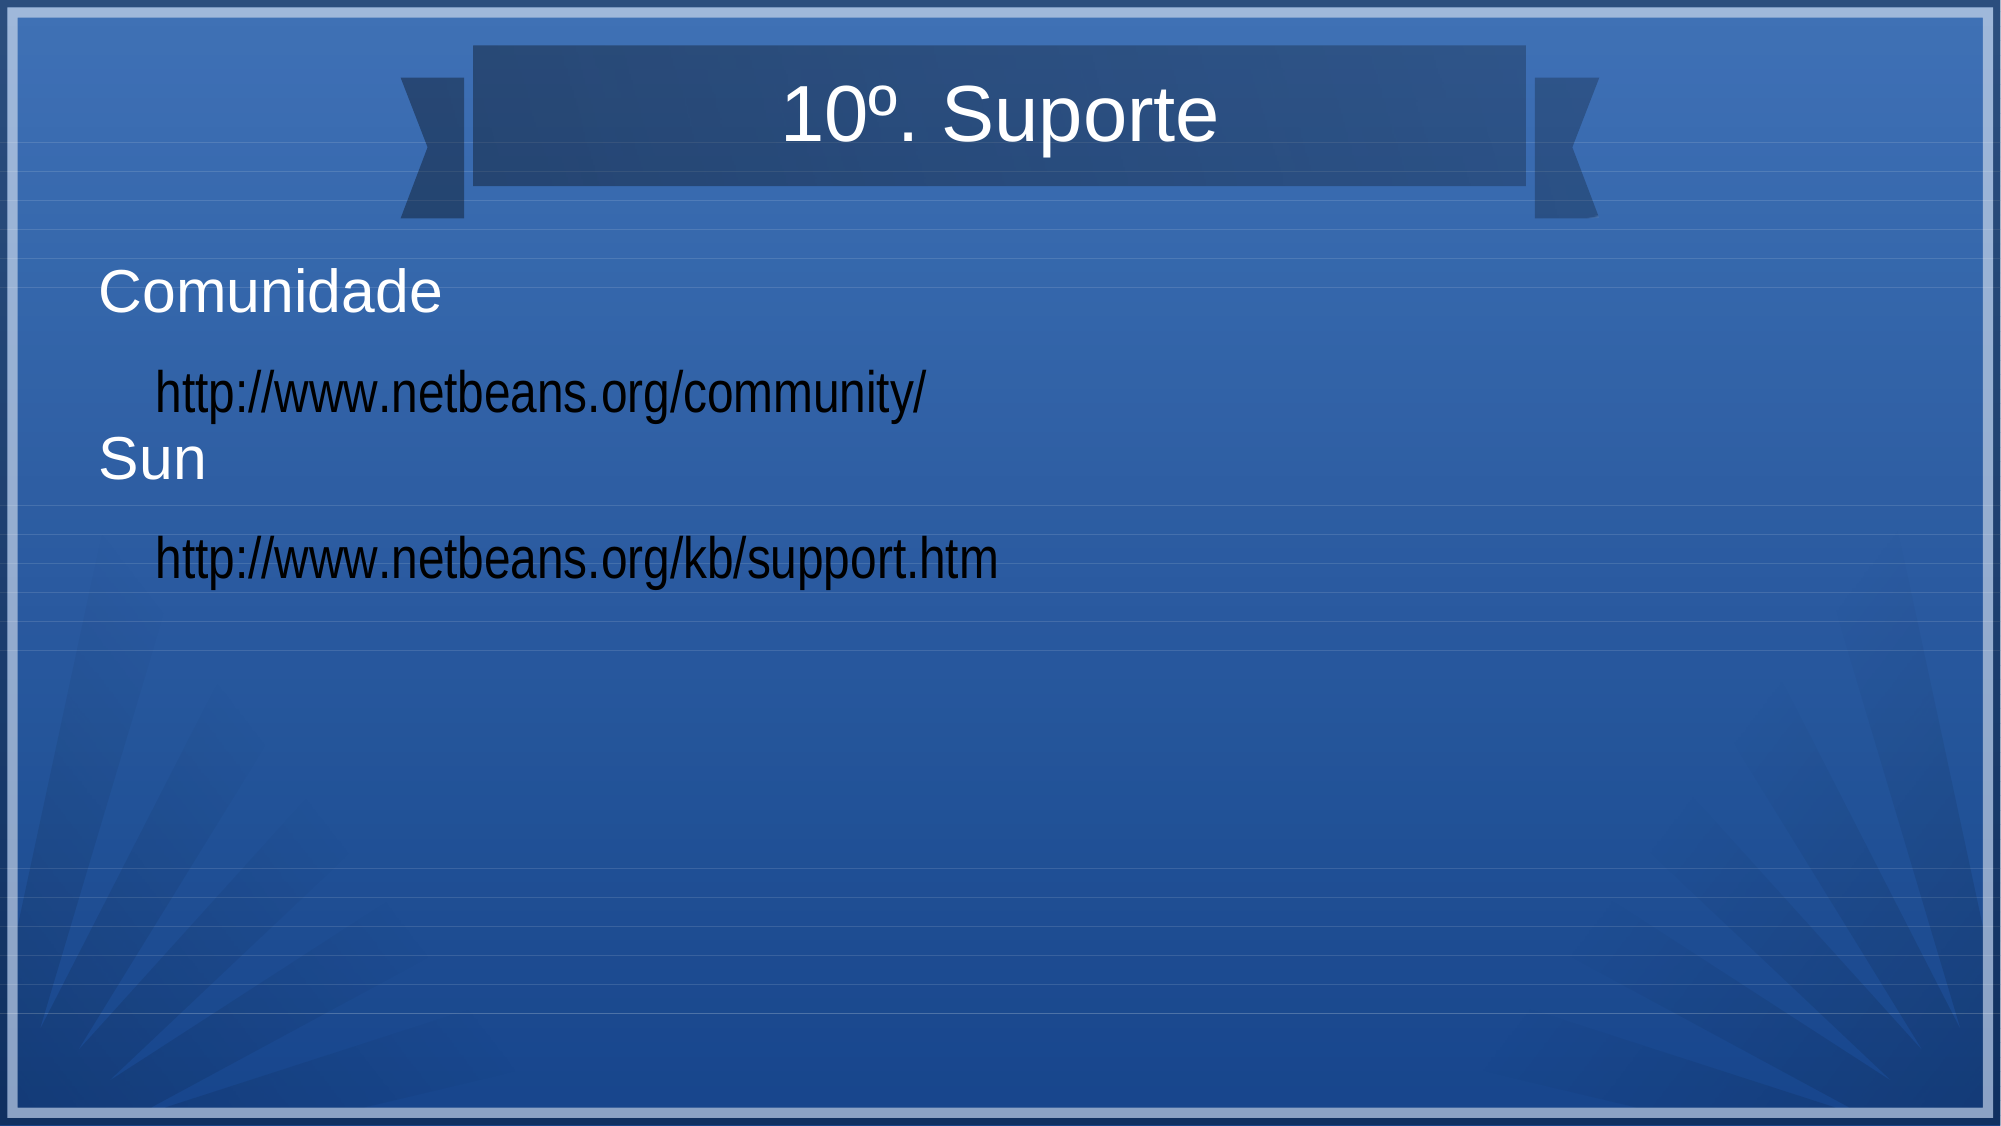

# 10º. Suporte
Comunidade
http://www.netbeans.org/community/
Sun
http://www.netbeans.org/kb/support.htm